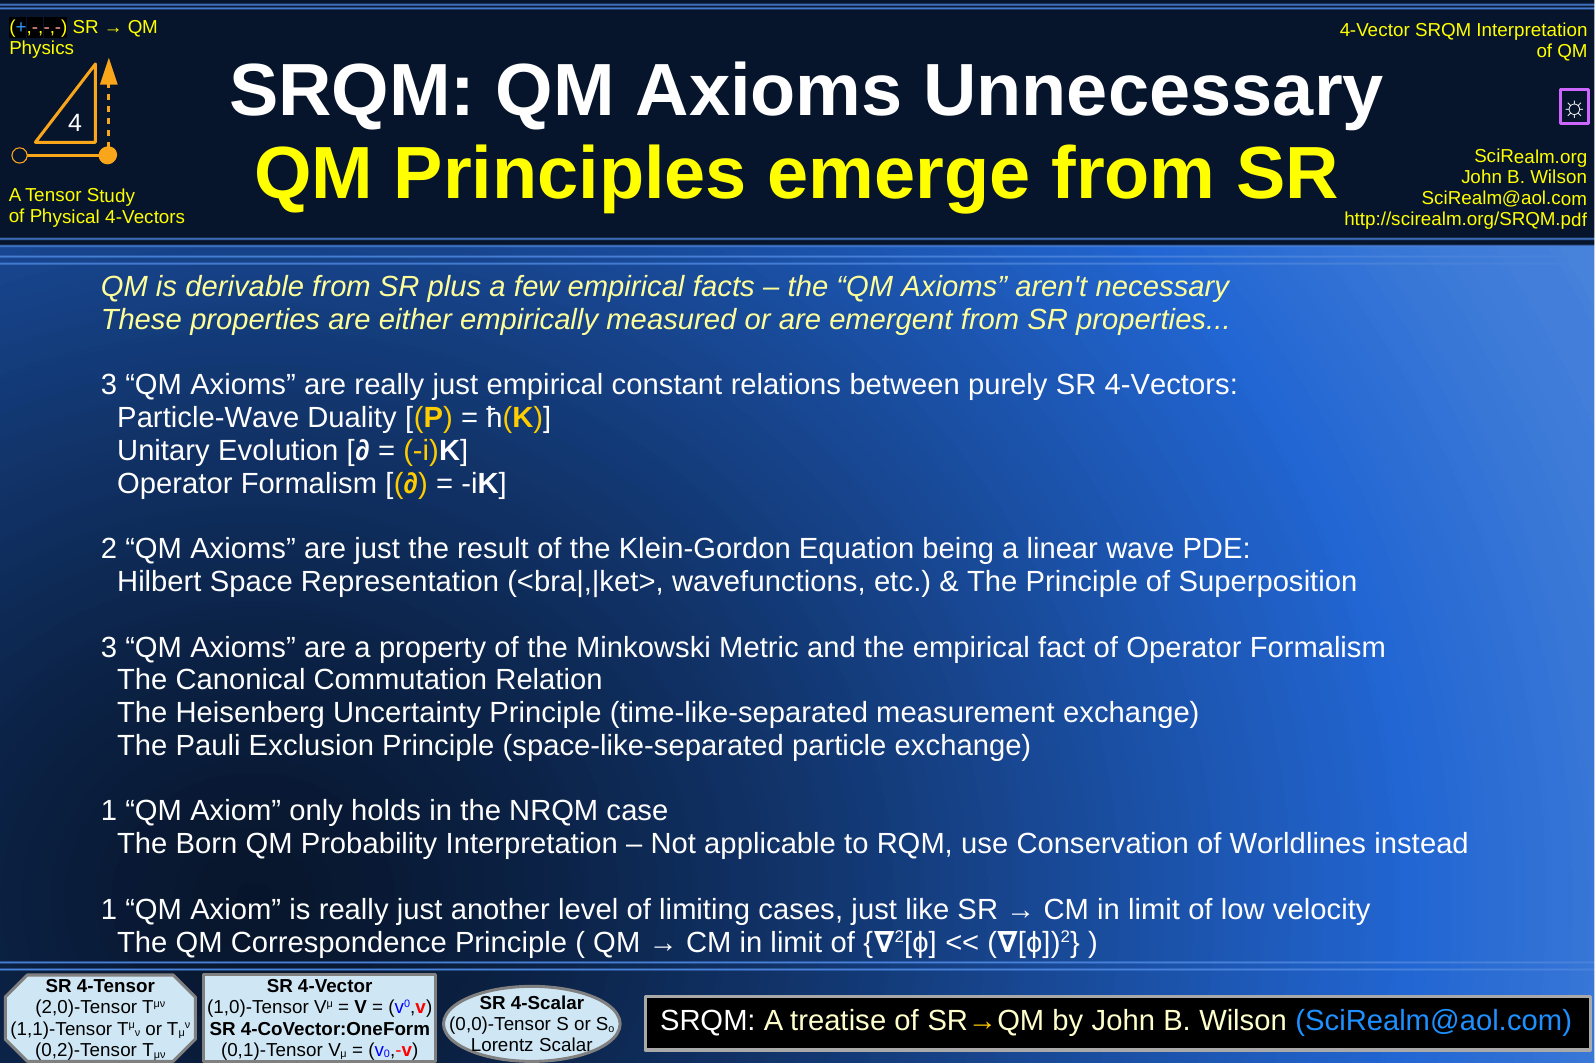

(+,-,-,-) SR → QM
Physics
A Tensor Study
of Physical 4-Vectors
4-Vector SRQM Interpretation
of QM
SciRealm.org
John B. Wilson
SciRealm@aol.com
http://scirealm.org/SRQM.pdf
# SRQM: QM Axioms Unnecessary QM Principles emerge from SR
4
☼
QM is derivable from SR plus a few empirical facts – the “QM Axioms” aren't necessary
These properties are either empirically measured or are emergent from SR properties...
3 “QM Axioms” are really just empirical constant relations between purely SR 4-Vectors:
 Particle-Wave Duality [(P) = ћ(K)]
 Unitary Evolution [∂ = (-i)K]
 Operator Formalism [(∂) = -iK]
2 “QM Axioms” are just the result of the Klein-Gordon Equation being a linear wave PDE:
 Hilbert Space Representation (<bra|,|ket>, wavefunctions, etc.) & The Principle of Superposition
3 “QM Axioms” are a property of the Minkowski Metric and the empirical fact of Operator Formalism
 The Canonical Commutation Relation
 The Heisenberg Uncertainty Principle (time-like-separated measurement exchange)
 The Pauli Exclusion Principle (space-like-separated particle exchange)
1 “QM Axiom” only holds in the NRQM case
 The Born QM Probability Interpretation – Not applicable to RQM, use Conservation of Worldlines instead
1 “QM Axiom” is really just another level of limiting cases, just like SR → CM in limit of low velocity
 The QM Correspondence Principle ( QM → CM in limit of {∇2[ϕ] << (∇[ϕ])2} )
SR 4-Tensor
(2,0)-Tensor Tμν
(1,1)-Tensor Tμν or Tμν
(0,2)-Tensor Tμν
SR 4-Vector
(1,0)-Tensor Vμ = V = (v0,v)
SR 4-CoVector:OneForm
(0,1)-Tensor Vμ = (v0,-v)
SR 4-Scalar
(0,0)-Tensor S or So
Lorentz Scalar
SRQM: A treatise of SR→QM by John B. Wilson (SciRealm@aol.com)